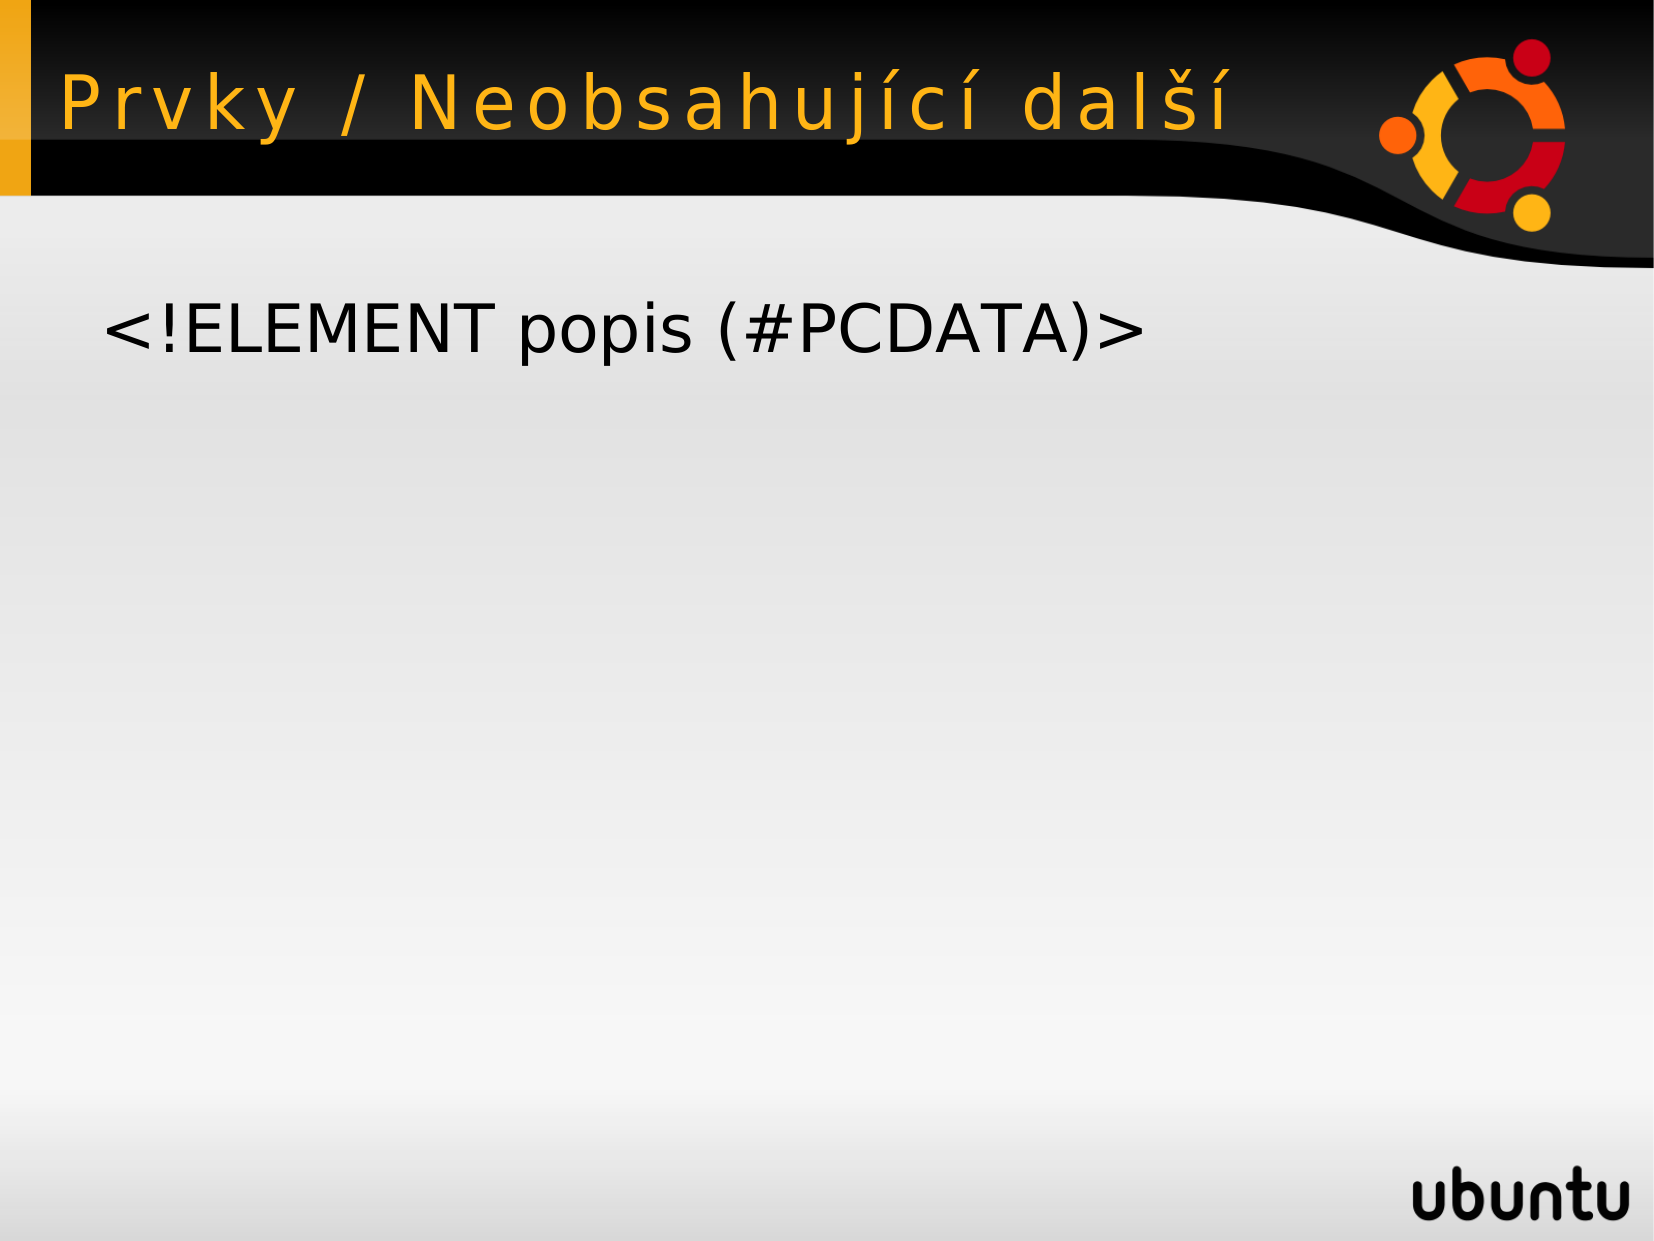

# Prvky / Neobsahující další
<!ELEMENT popis (#PCDATA)>